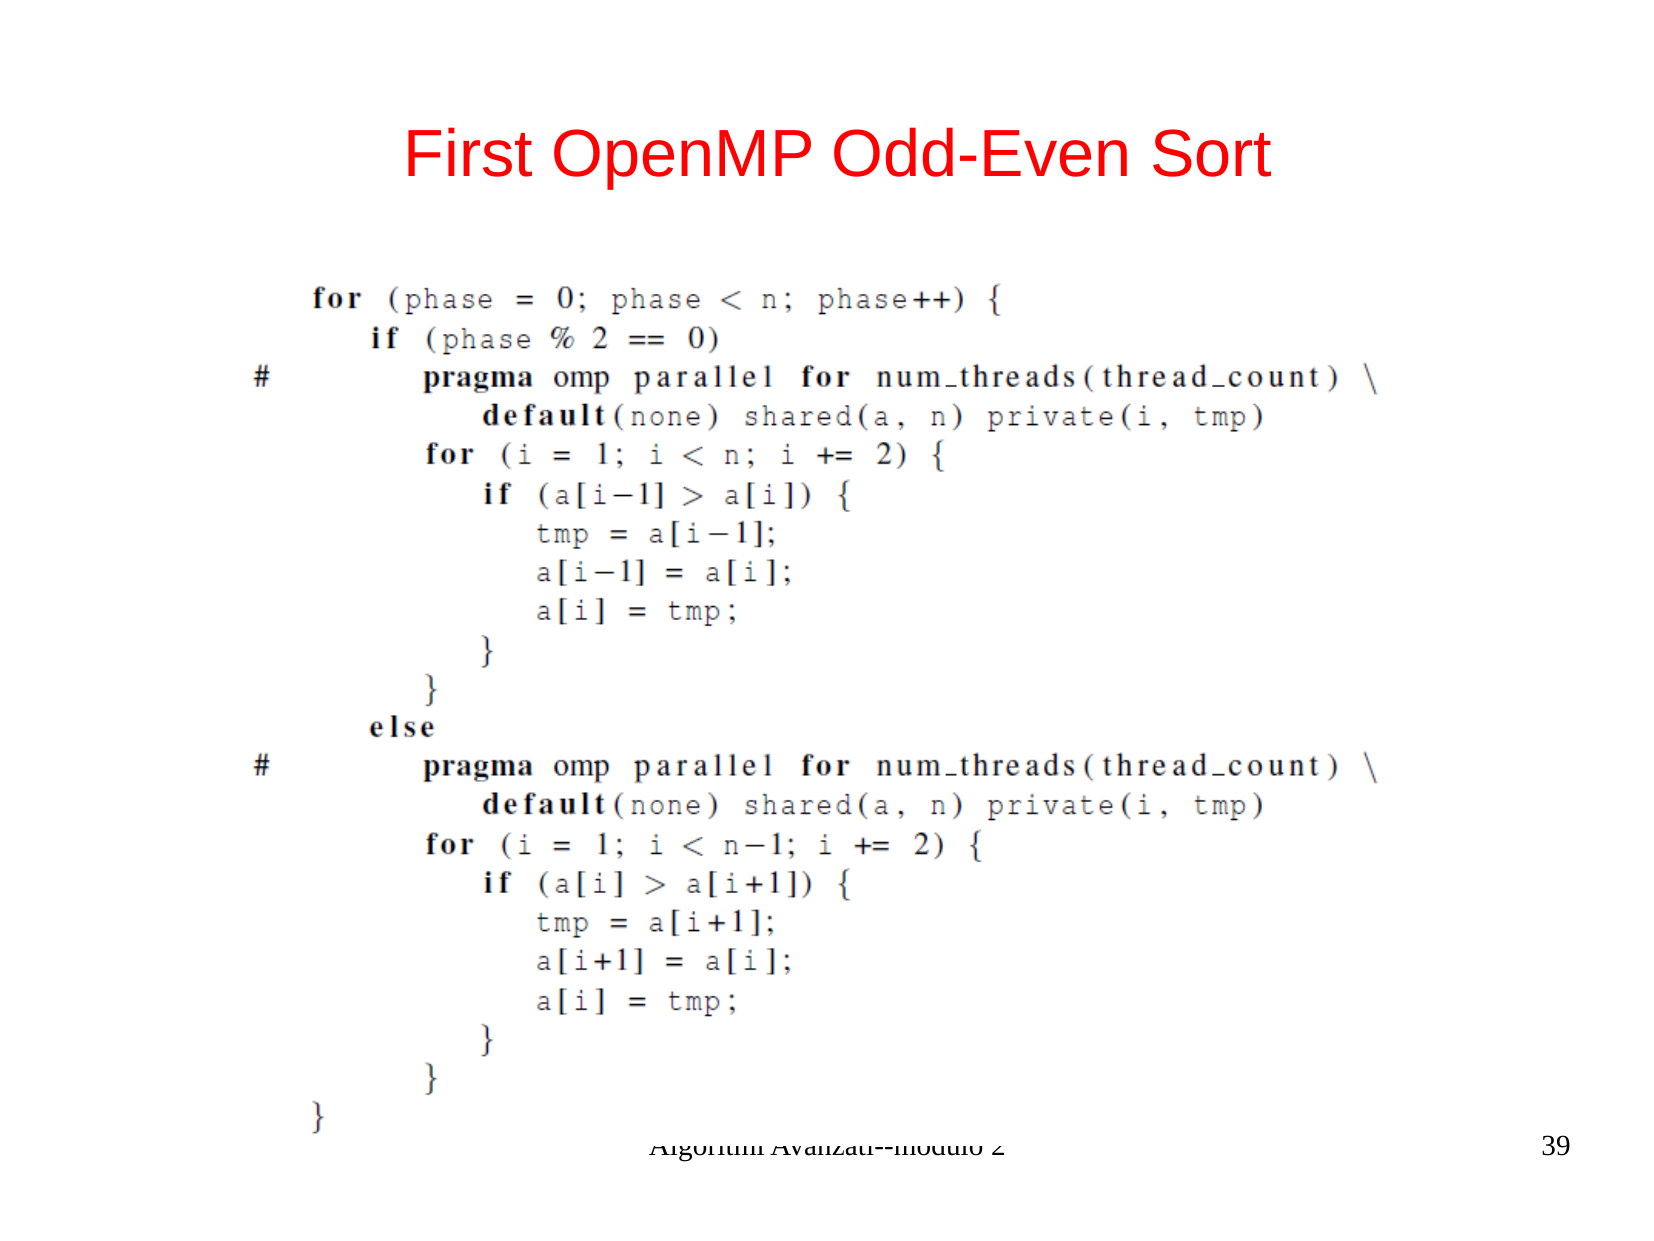

# First OpenMP Odd-Even Sort
Algoritmi Avanzati--modulo 2
39